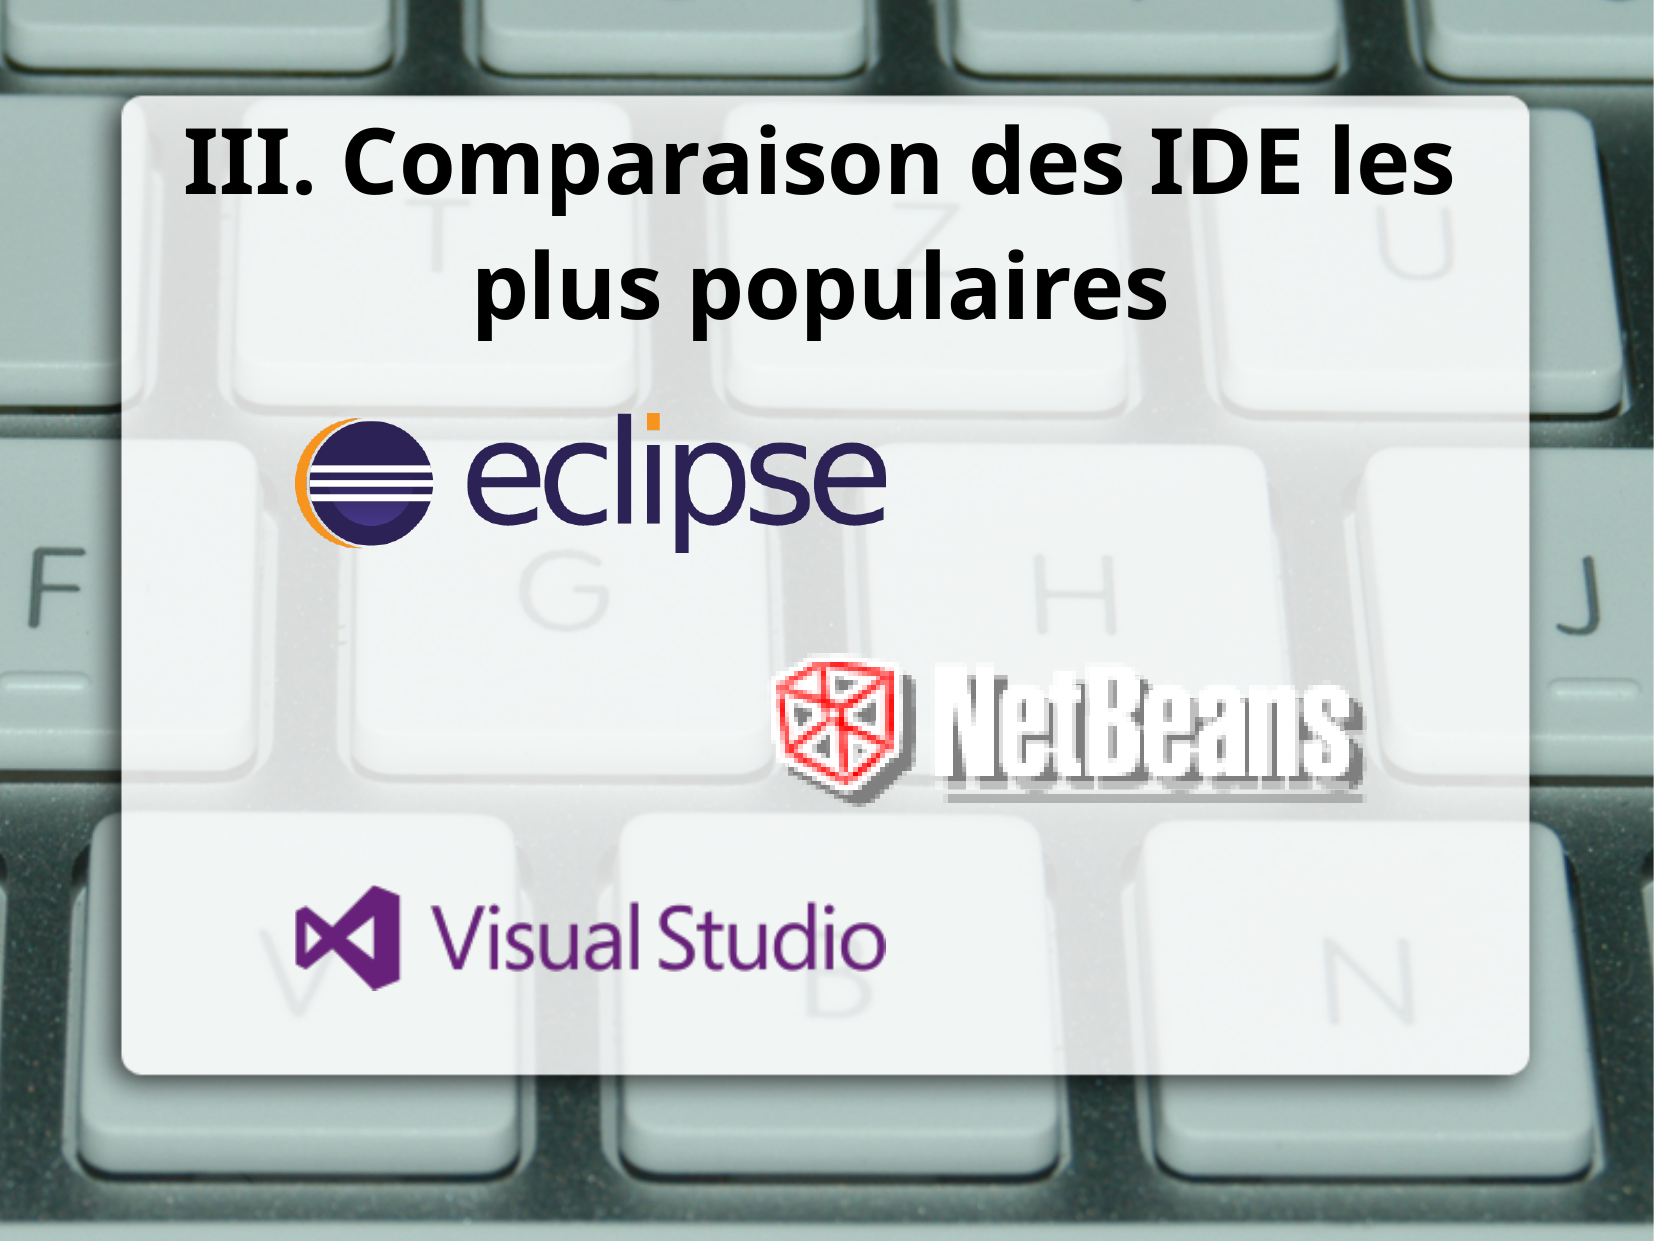

# III. Comparaison des IDE les plus populaires